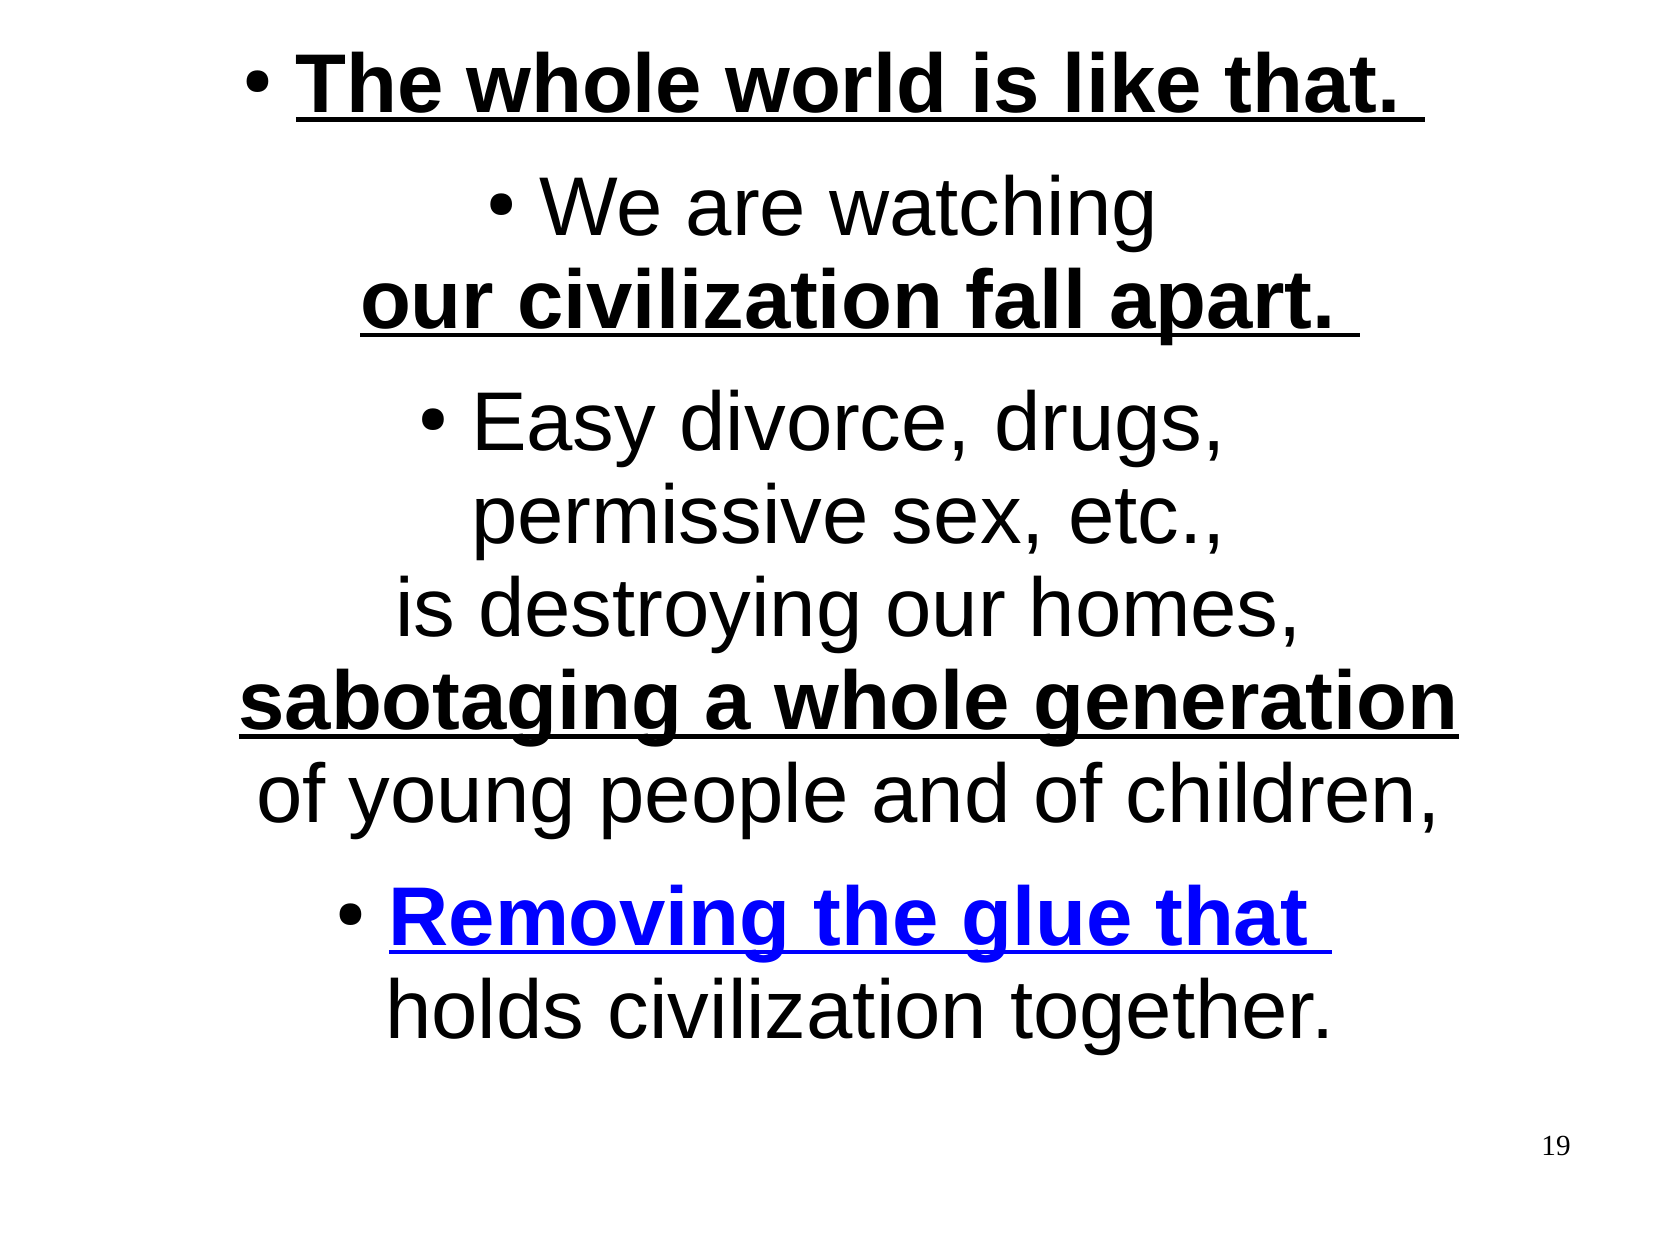

# The whole world is like that.
We are watching
our civilization fall apart.
Easy divorce, drugs,
permissive sex, etc.,
is destroying our homes,
sabotaging a whole generation
of young people and of children,
Removing the glue that
holds civilization together.
19